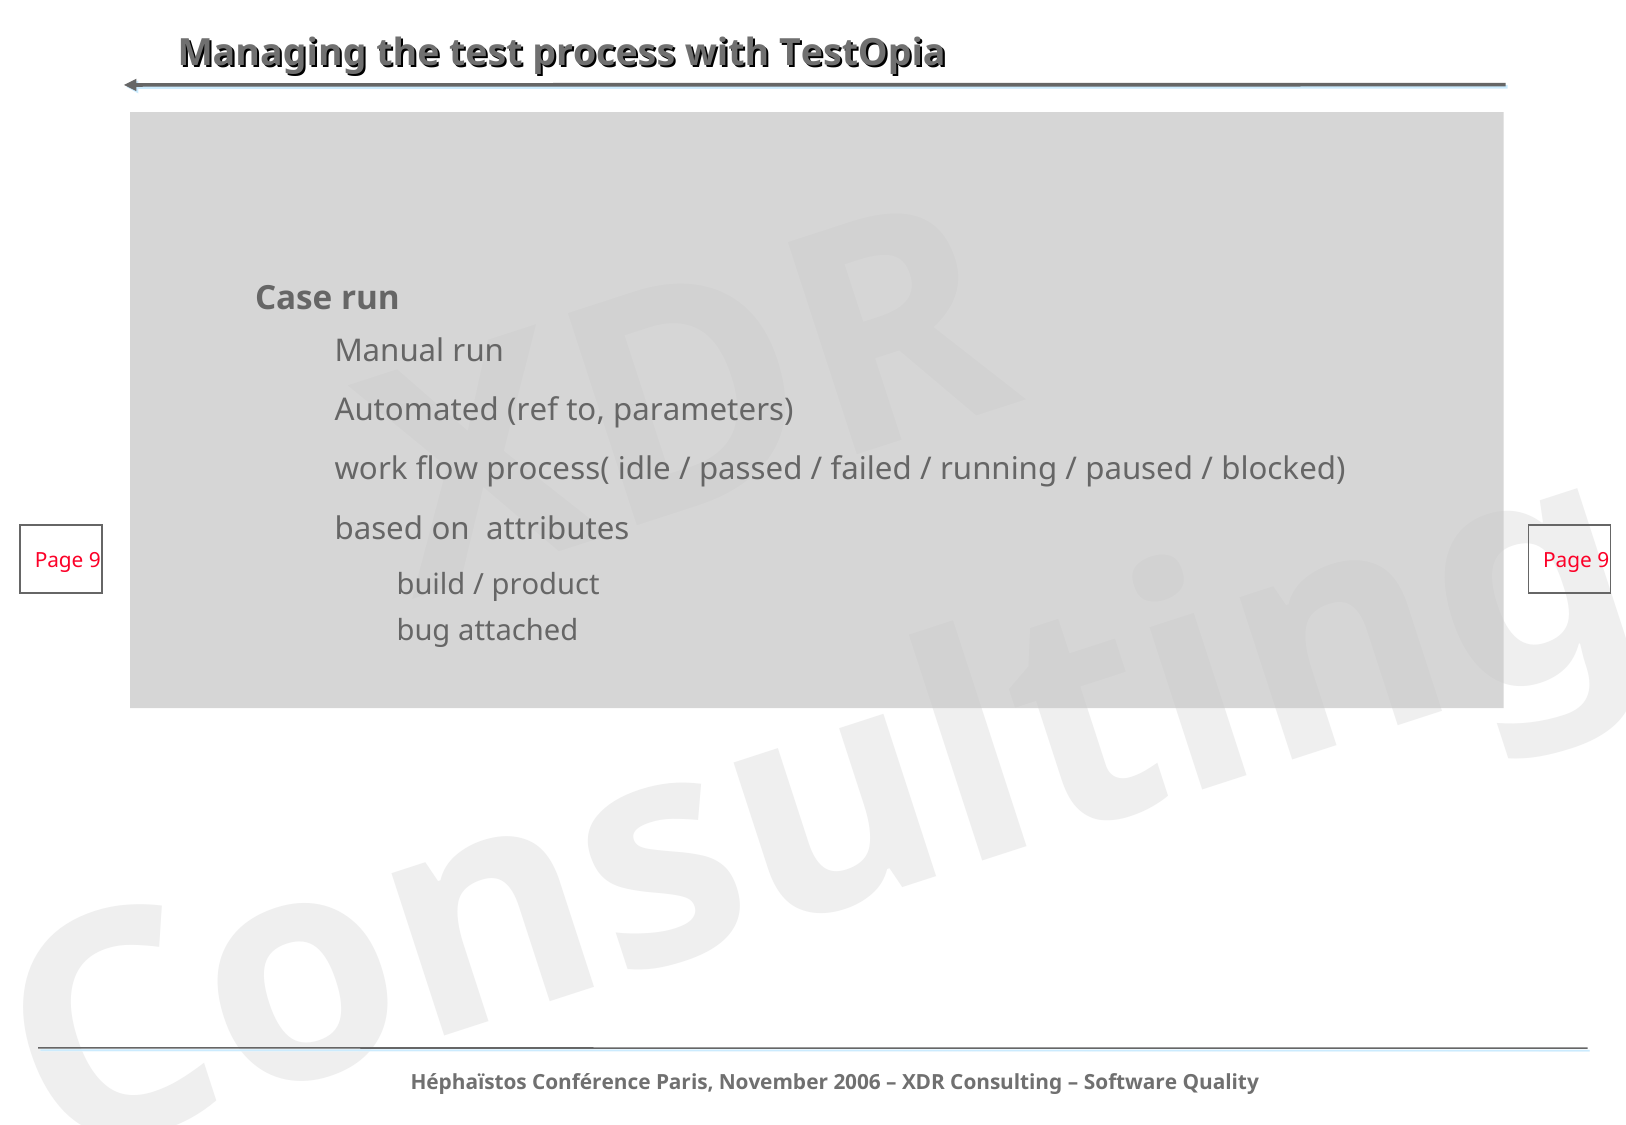

Managing the test process with TestOpia
# Case run
Manual run
Automated (ref to, parameters)
work flow process( idle / passed / failed / running / paused / blocked)
based on attributes
build / product
bug attached